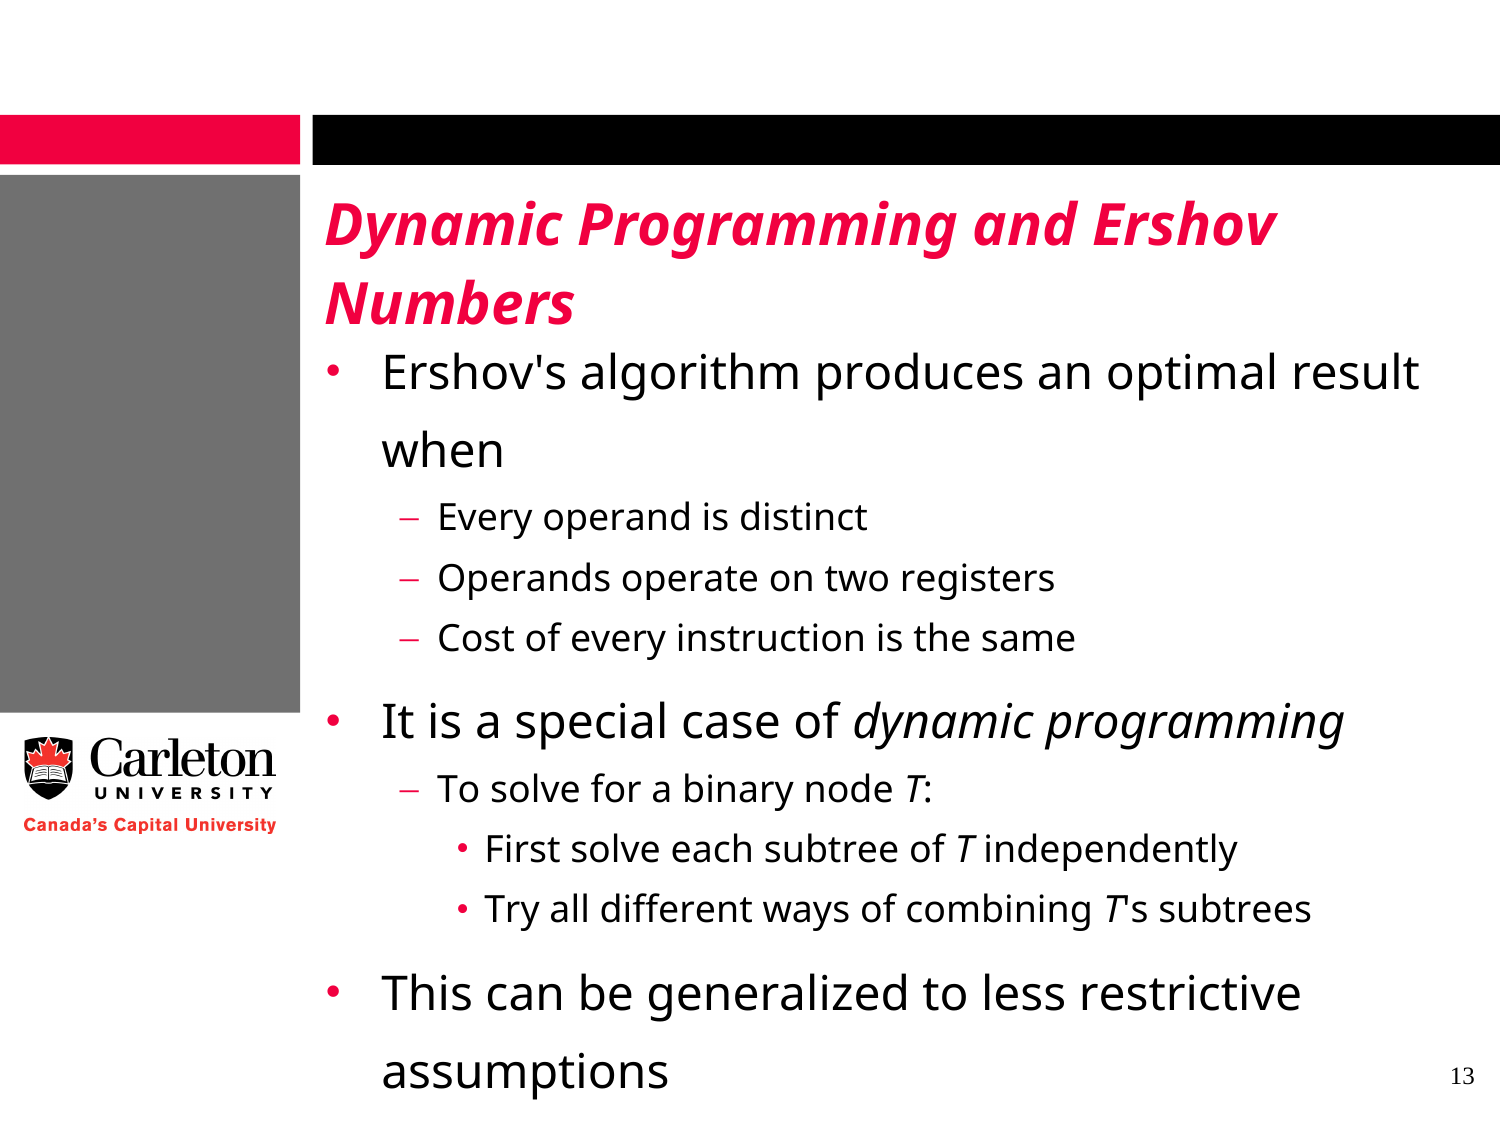

# Dynamic Programming and Ershov Numbers
Ershov's algorithm produces an optimal result when
Every operand is distinct
Operands operate on two registers
Cost of every instruction is the same
It is a special case of dynamic programming
To solve for a binary node T:
First solve each subtree of T independently
Try all different ways of combining T's subtrees
This can be generalized to less restrictive assumptions
13